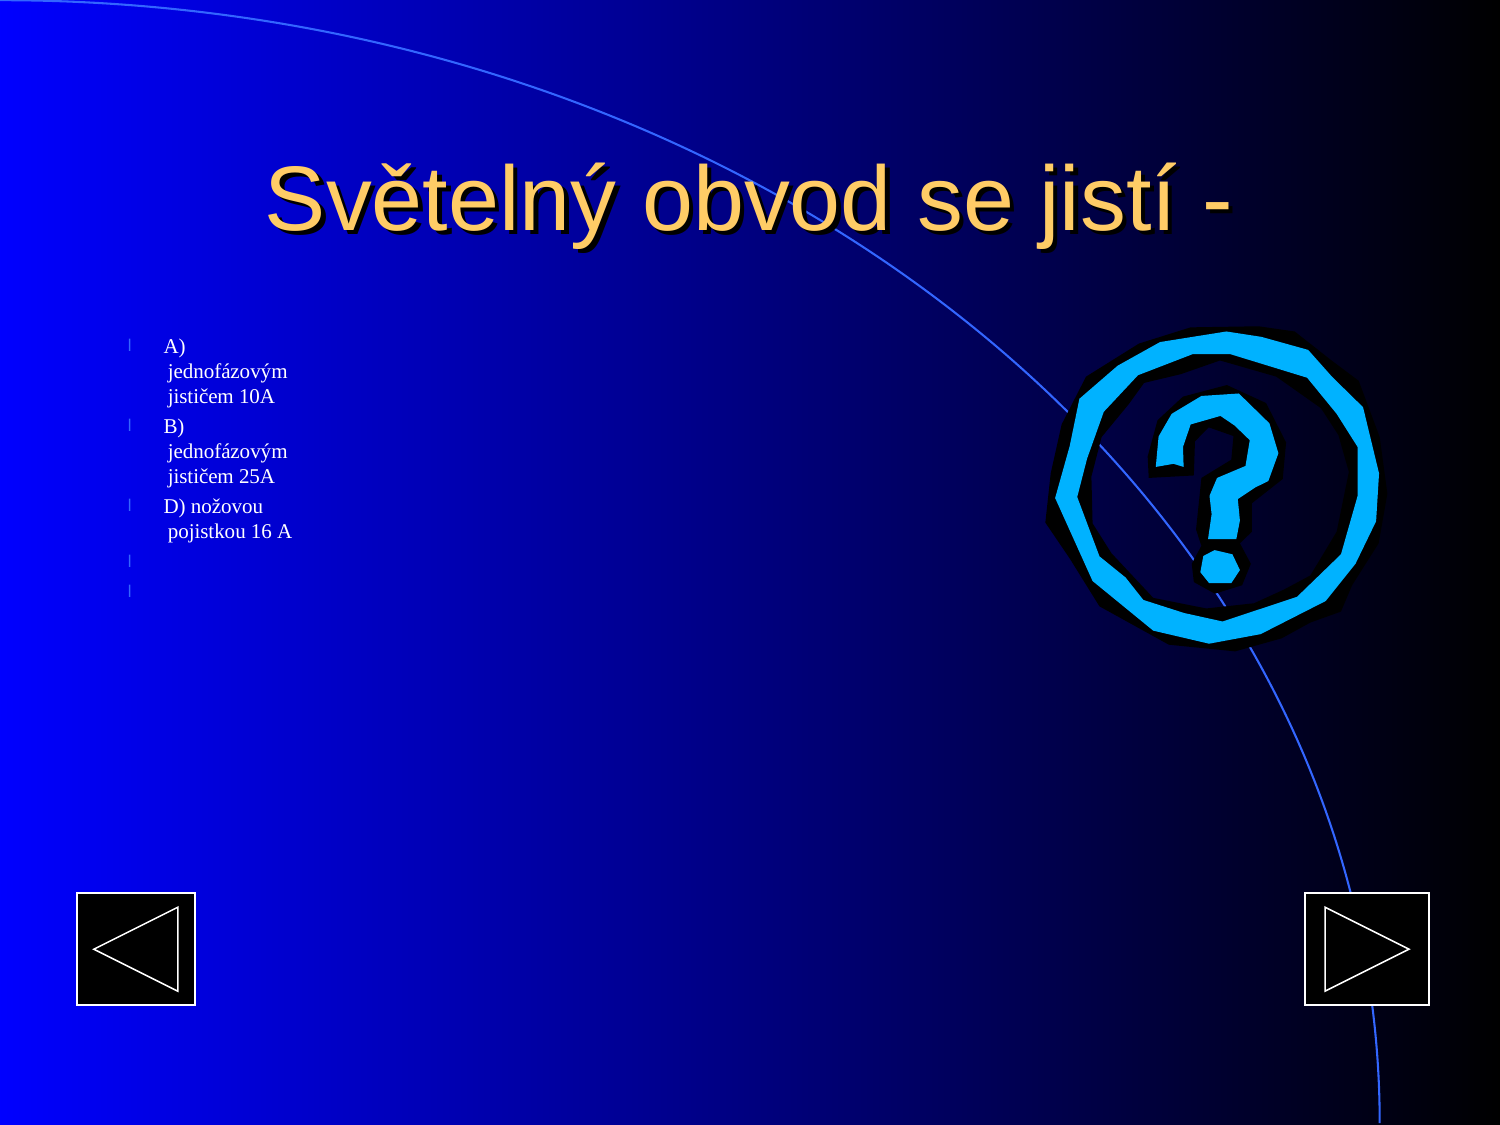

# Světelný obvod se jistí -
 A) jednofázovým jističem 10A
 B) jednofázovým jističem 25A
 D) nožovou pojistkou 16 A